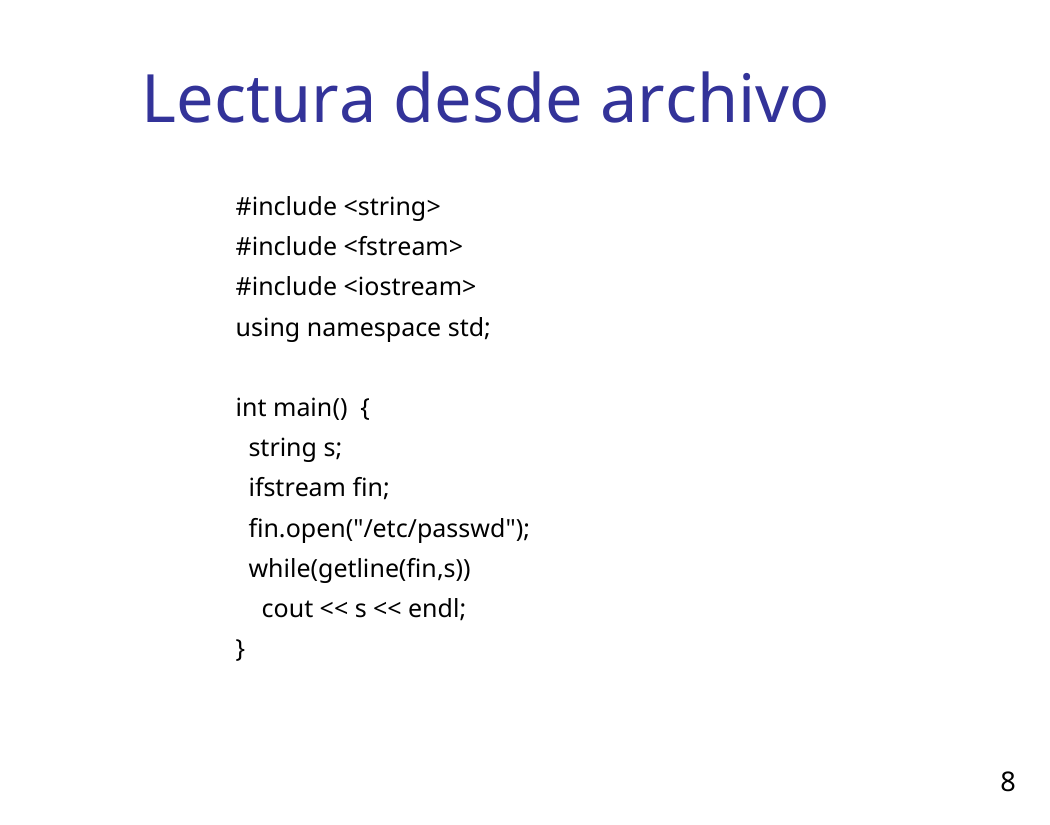

# Lectura desde archivo
#include <string>
#include <fstream>
#include <iostream>
using namespace std;
int main() {
 string s;
 ifstream fin;
 fin.open("/etc/passwd");
 while(getline(fin,s))
 cout << s << endl;
}
8